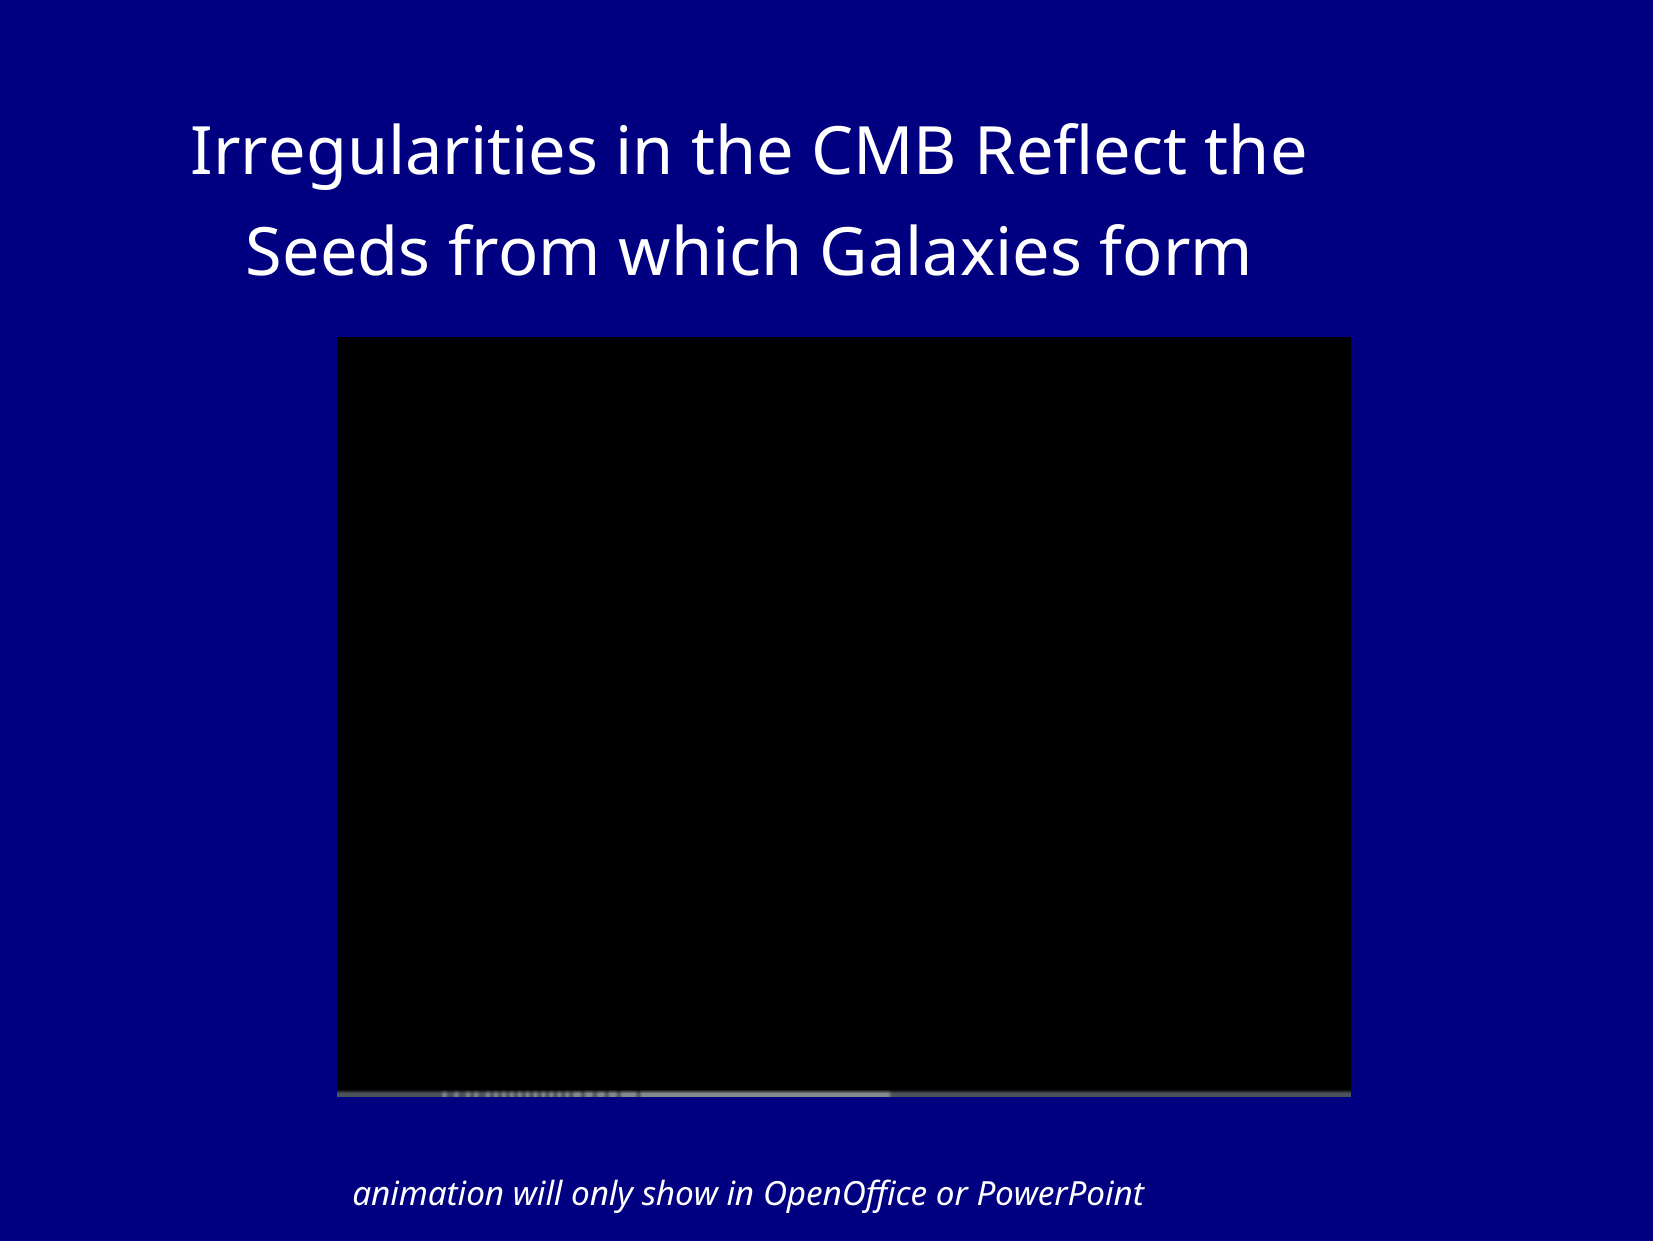

# Irregularities in the CMB Reflect the Seeds from which Galaxies form
animation will only show in OpenOffice or PowerPoint